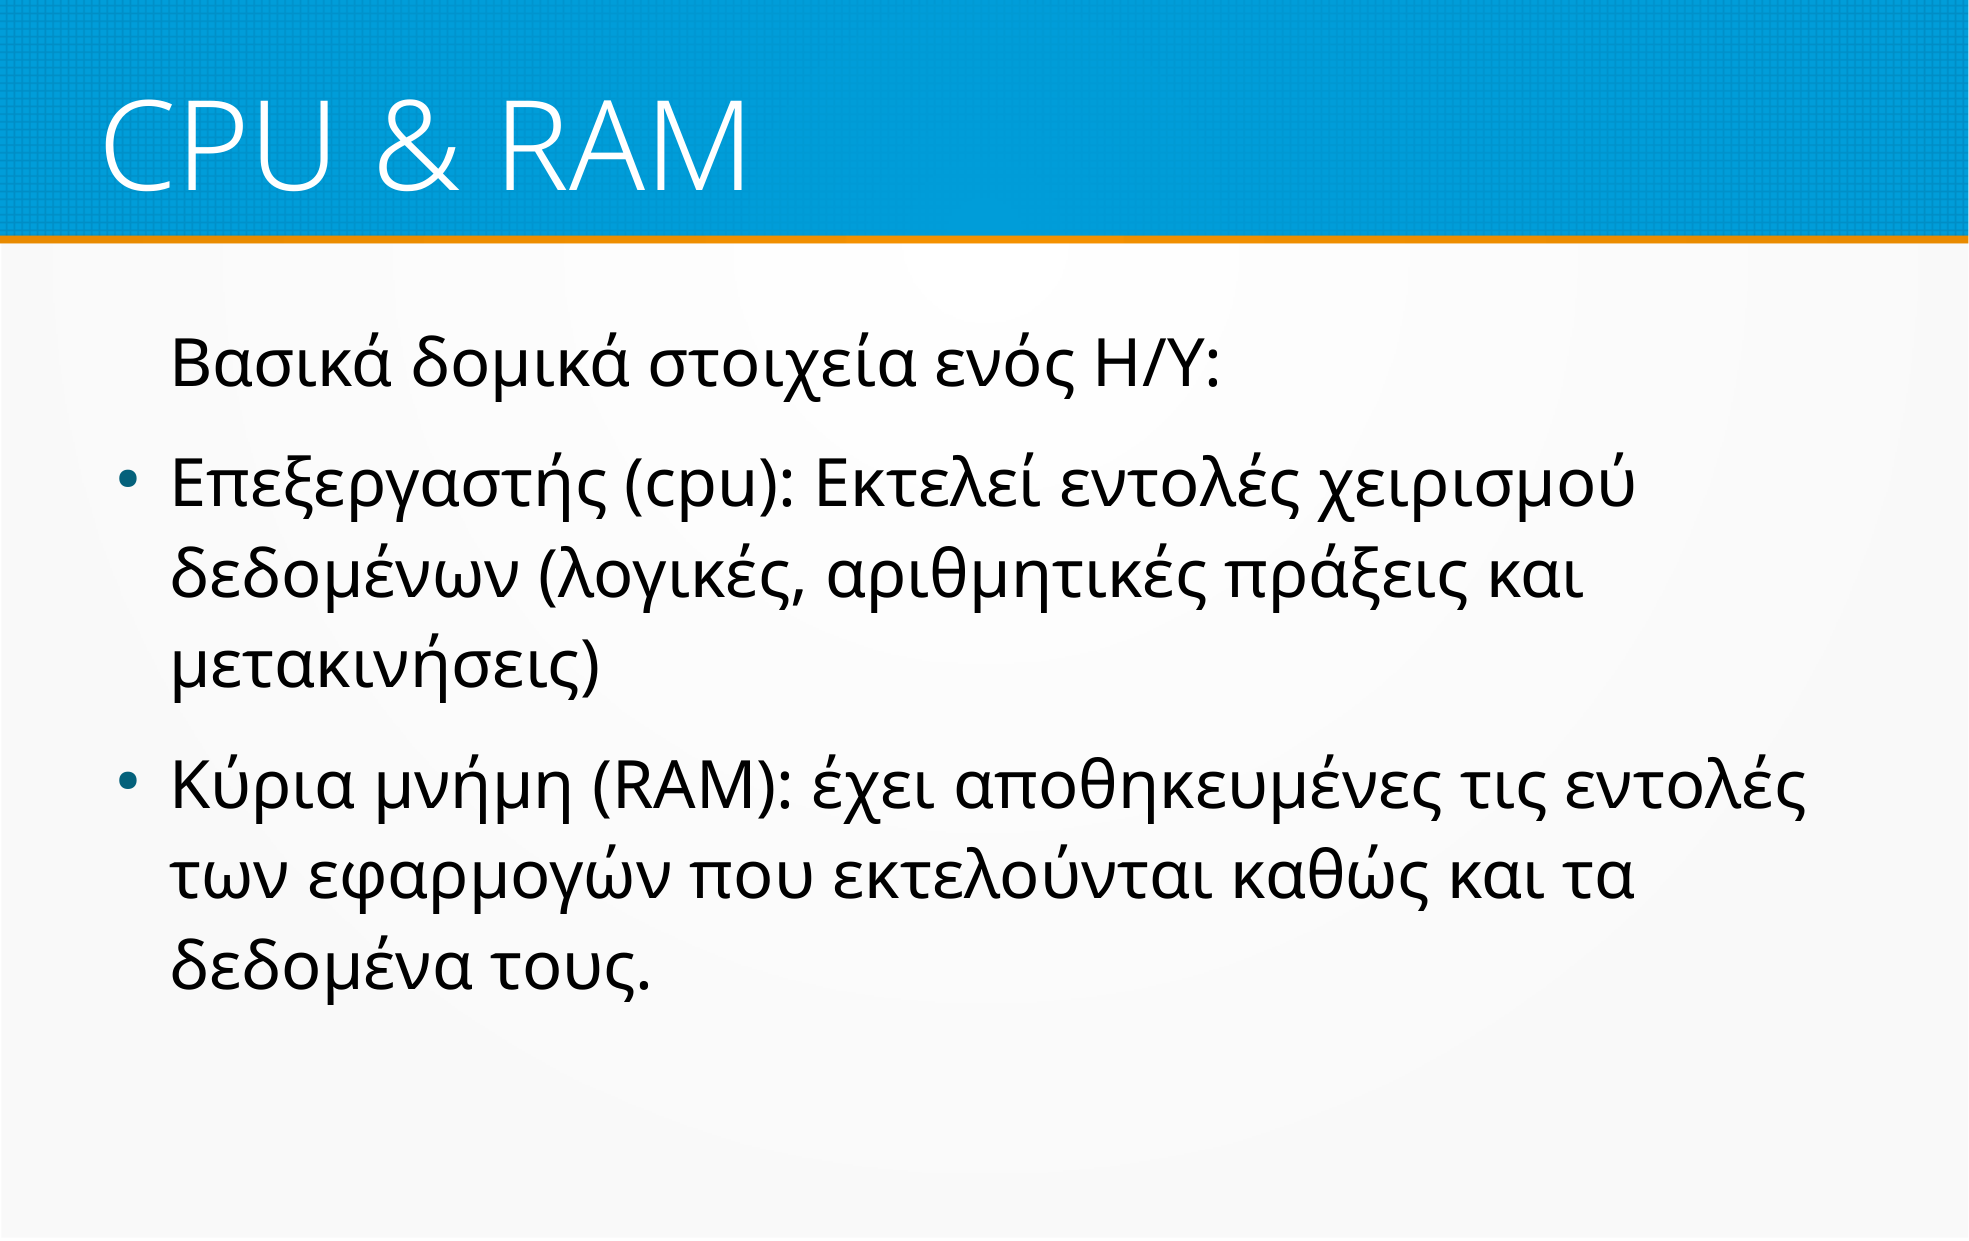

# CPU & RAM
Βασικά δομικά στοιχεία ενός Η/Υ:
Επεξεργαστής (cpu): Eκτελεί εντολές χειρισμού δεδομένων (λογικές, αριθμητικές πράξεις και μετακινήσεις)
Κύρια μνήμη (RAM): έχει αποθηκευμένες τις εντολές των εφαρμογών που εκτελούνται καθώς και τα δεδομένα τους.